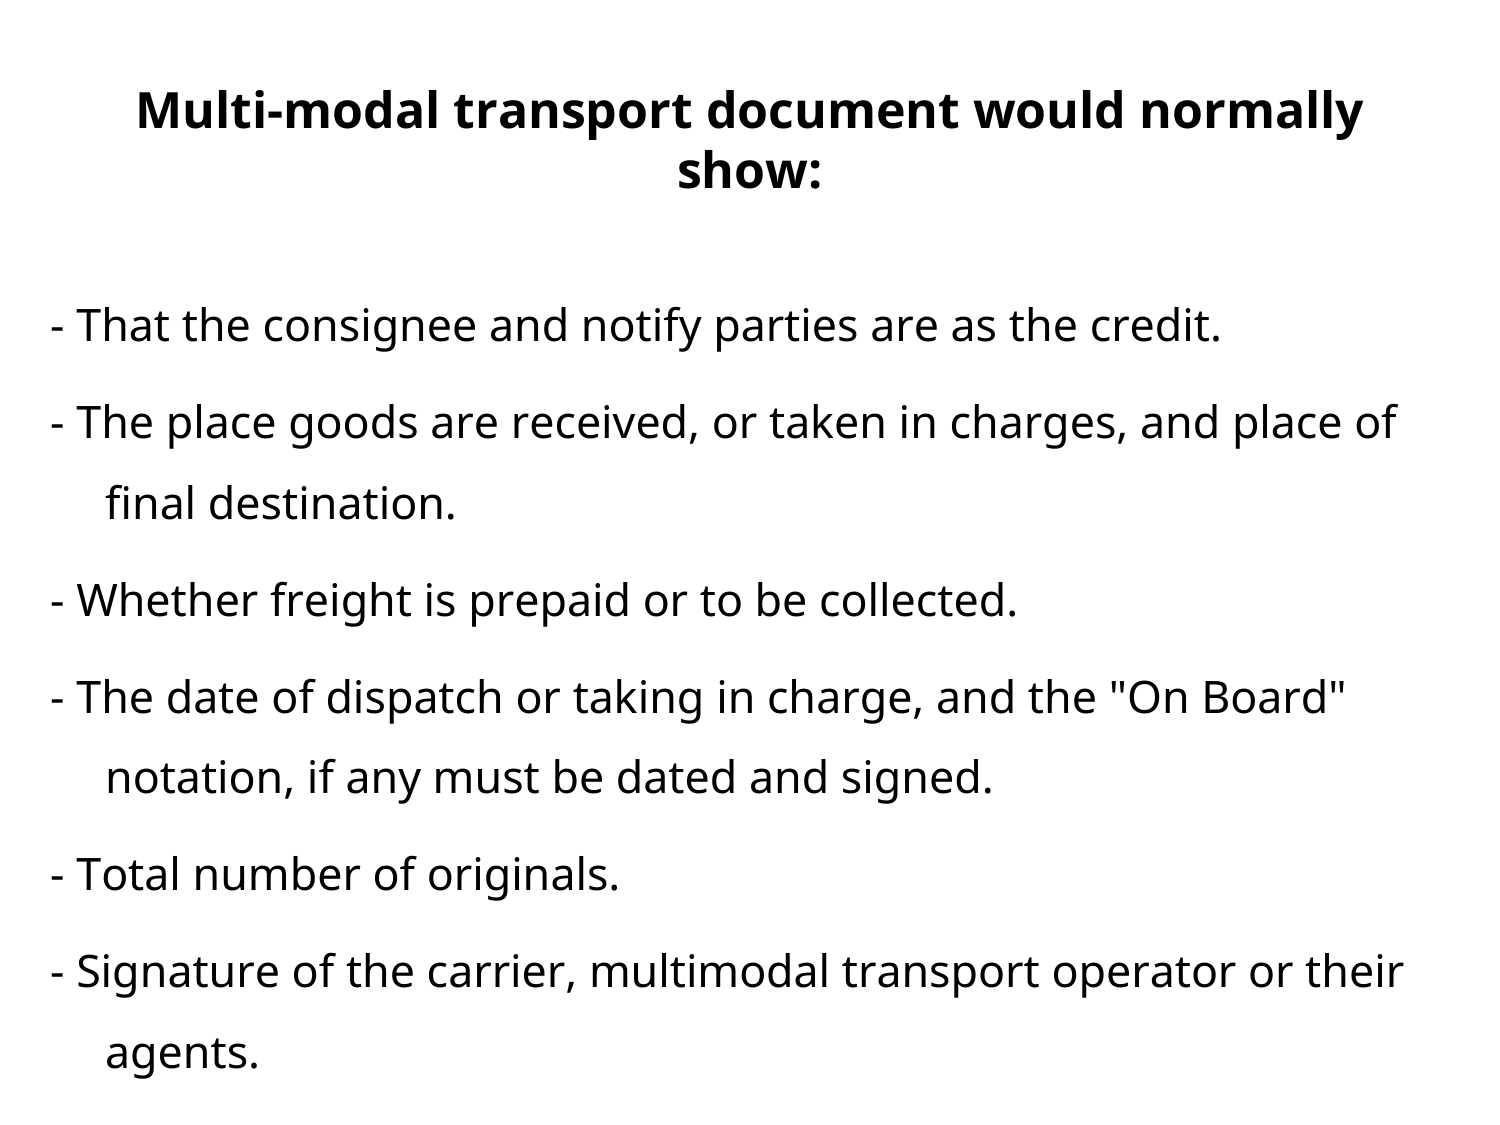

# Multi-modal transport document would normally show:
- That the consignee and notify parties are as the credit.
- The place goods are received, or taken in charges, and place of final destination.
- Whether freight is prepaid or to be collected.
- The date of dispatch or taking in charge, and the "On Board" notation, if any must be dated and signed.
- Total number of originals.
- Signature of the carrier, multimodal transport operator or their agents.